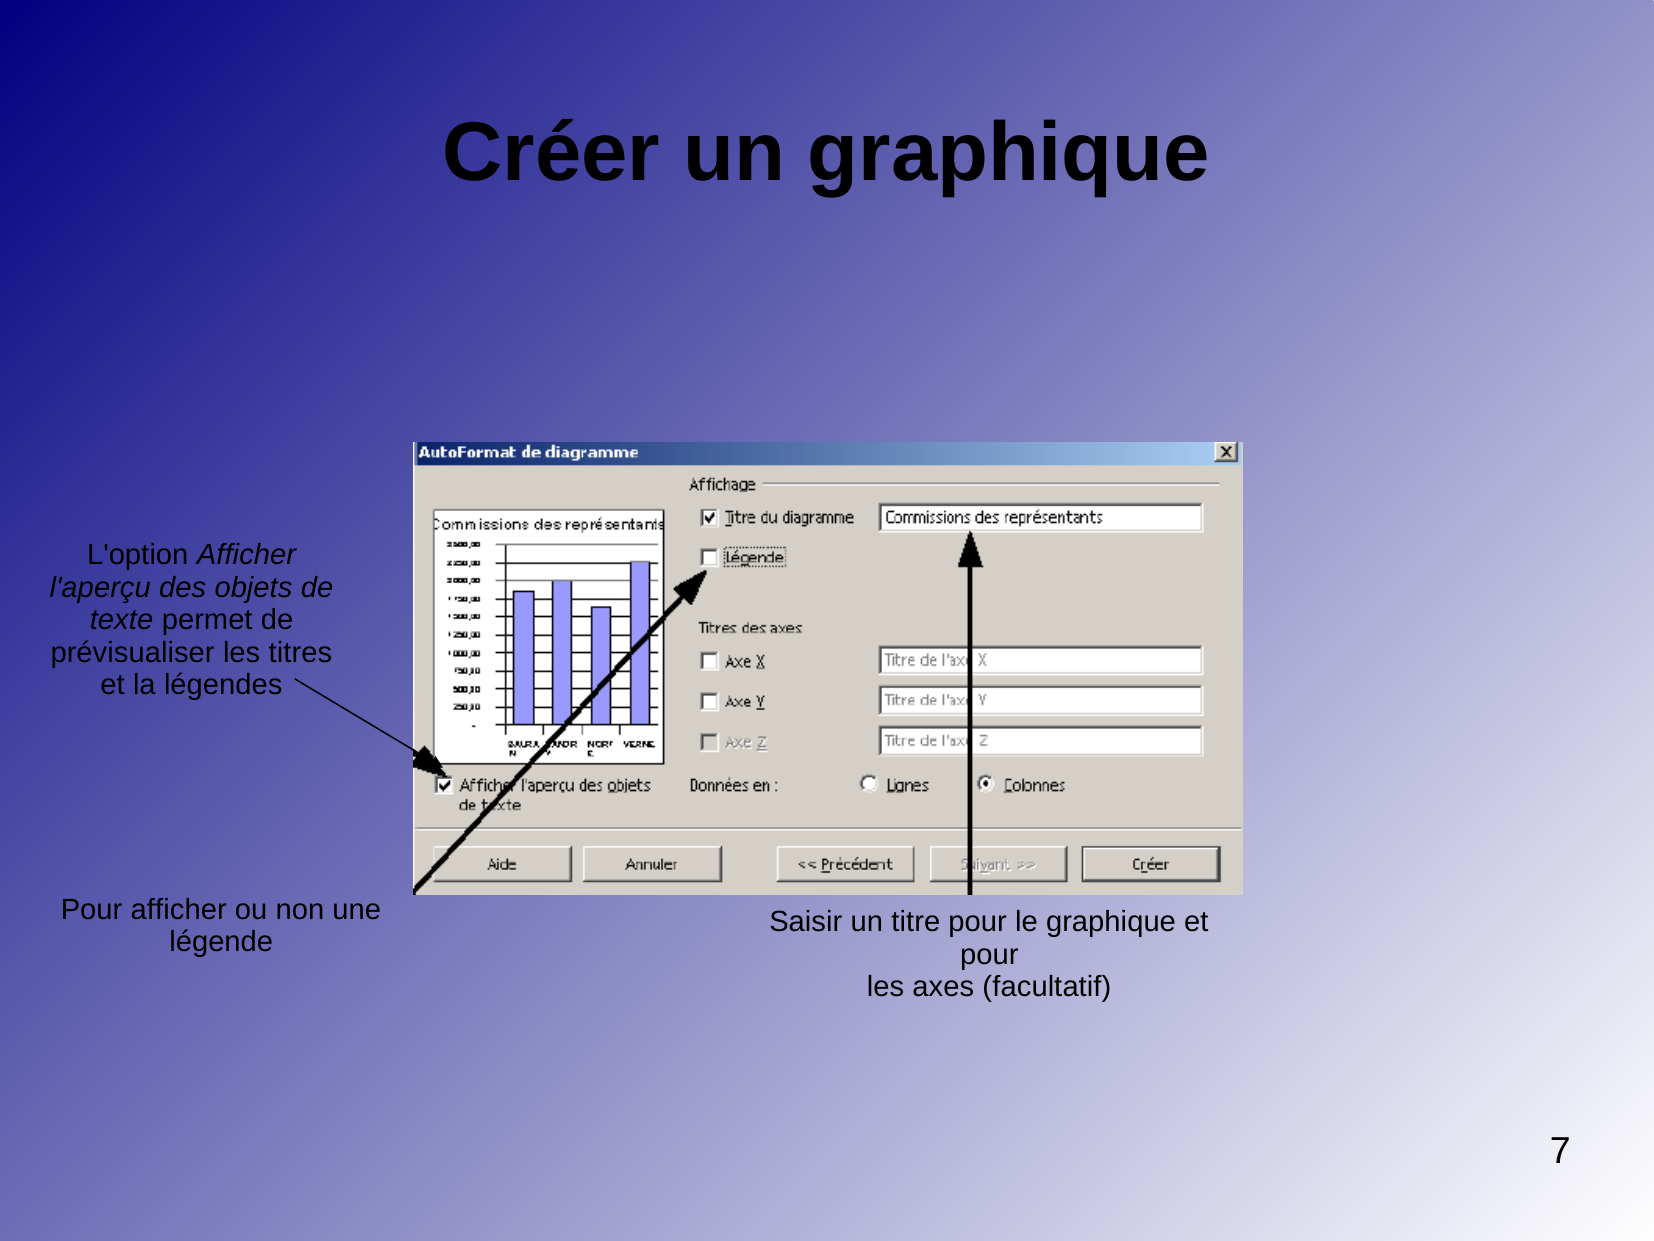

# Créer un graphique
L'option Afficher
l'aperçu des objets de
texte permet de
prévisualiser les titres
et la légendes
Pour afficher ou non une légende
Saisir un titre pour le graphique et pour
les axes (facultatif)
7